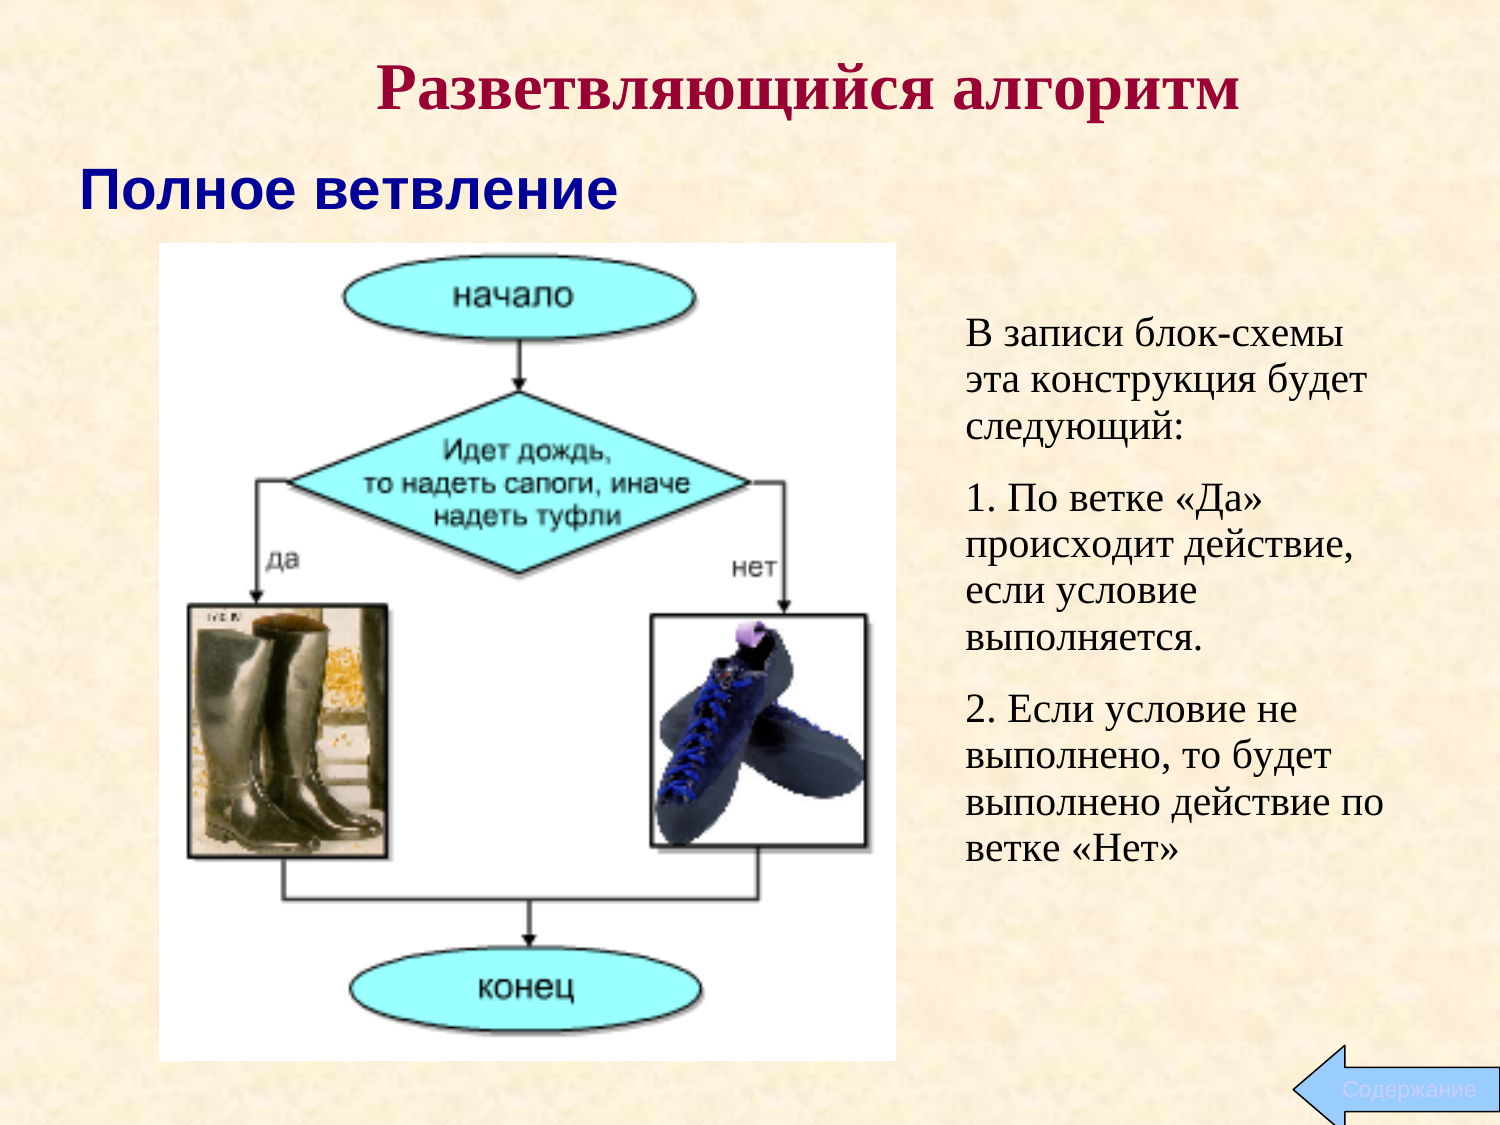

Разветвляющийся алгоритм
Полное ветвление
В записи блок-схемы эта конструкция будет следующий:
1. По ветке «Да» происходит действие, если условие выполняется.
2. Если условие не выполнено, то будет выполнено действие по ветке «Нет»
Содержание